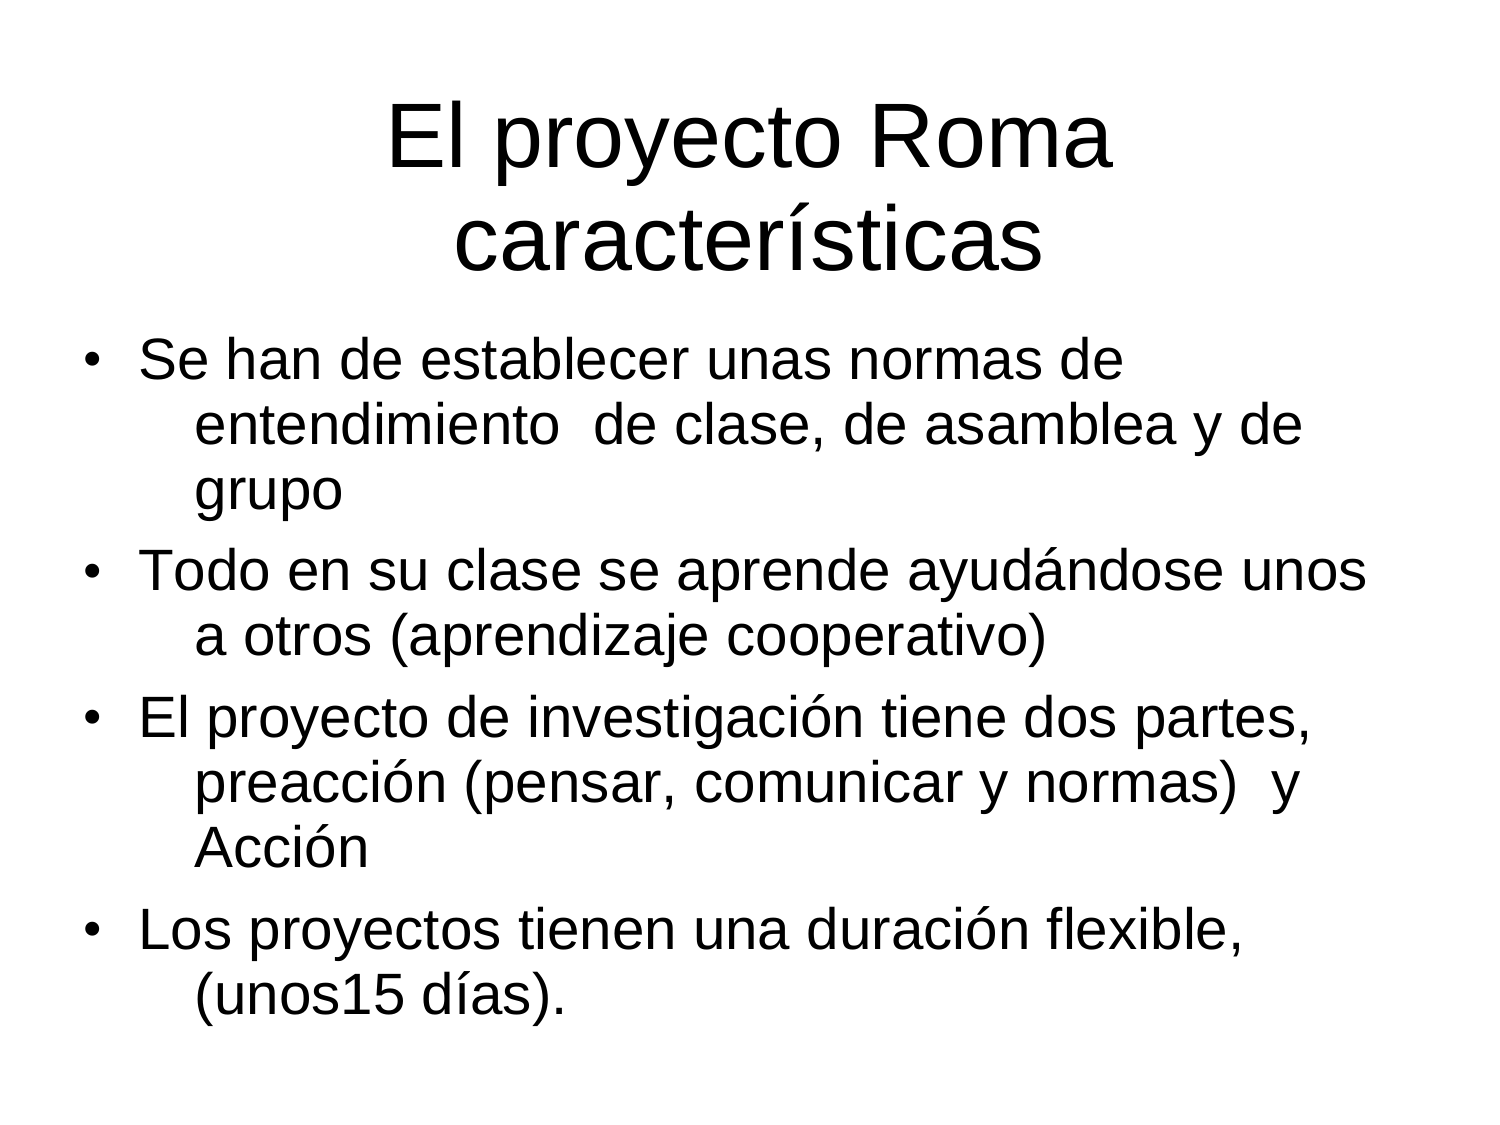

# El proyecto Roma características
Se han de establecer unas normas de entendimiento de clase, de asamblea y de grupo
Todo en su clase se aprende ayudándose unos a otros (aprendizaje cooperativo)
El proyecto de investigación tiene dos partes, preacción (pensar, comunicar y normas) y Acción
Los proyectos tienen una duración flexible, (unos15 días).